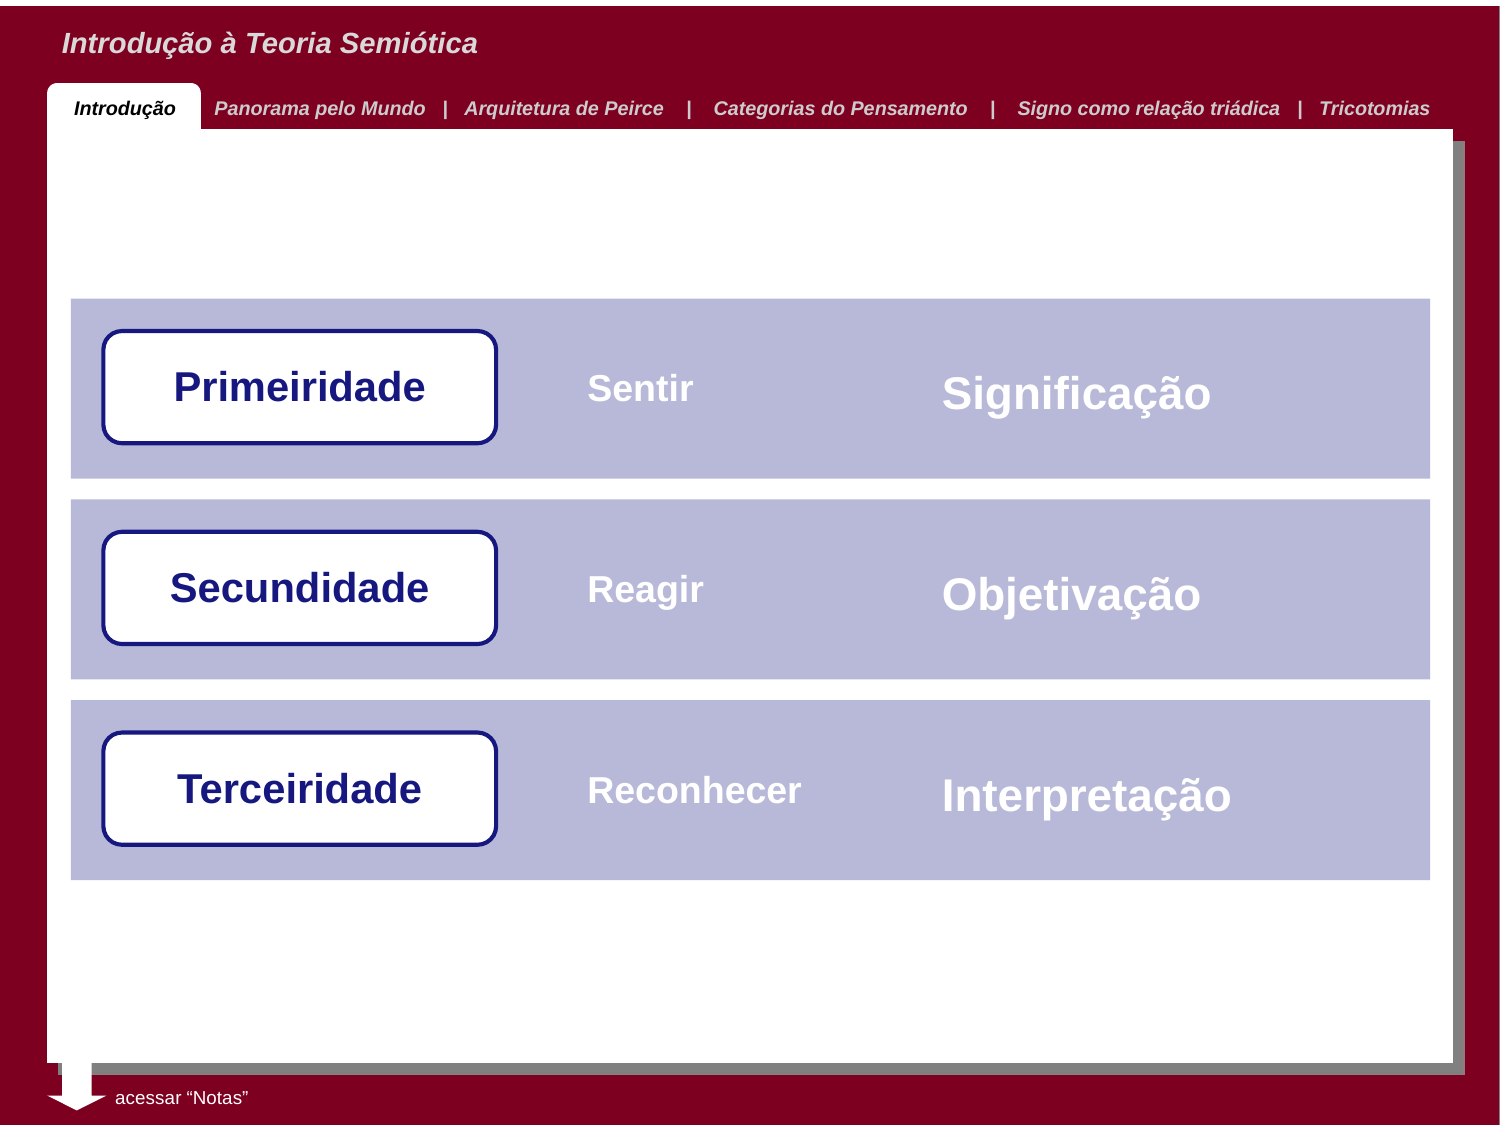

Primeiridade
Sentir
Significação
Secundidade
Reagir
Objetivação
Terceiridade
Reconhecer
Interpretação
acessar “Notas”